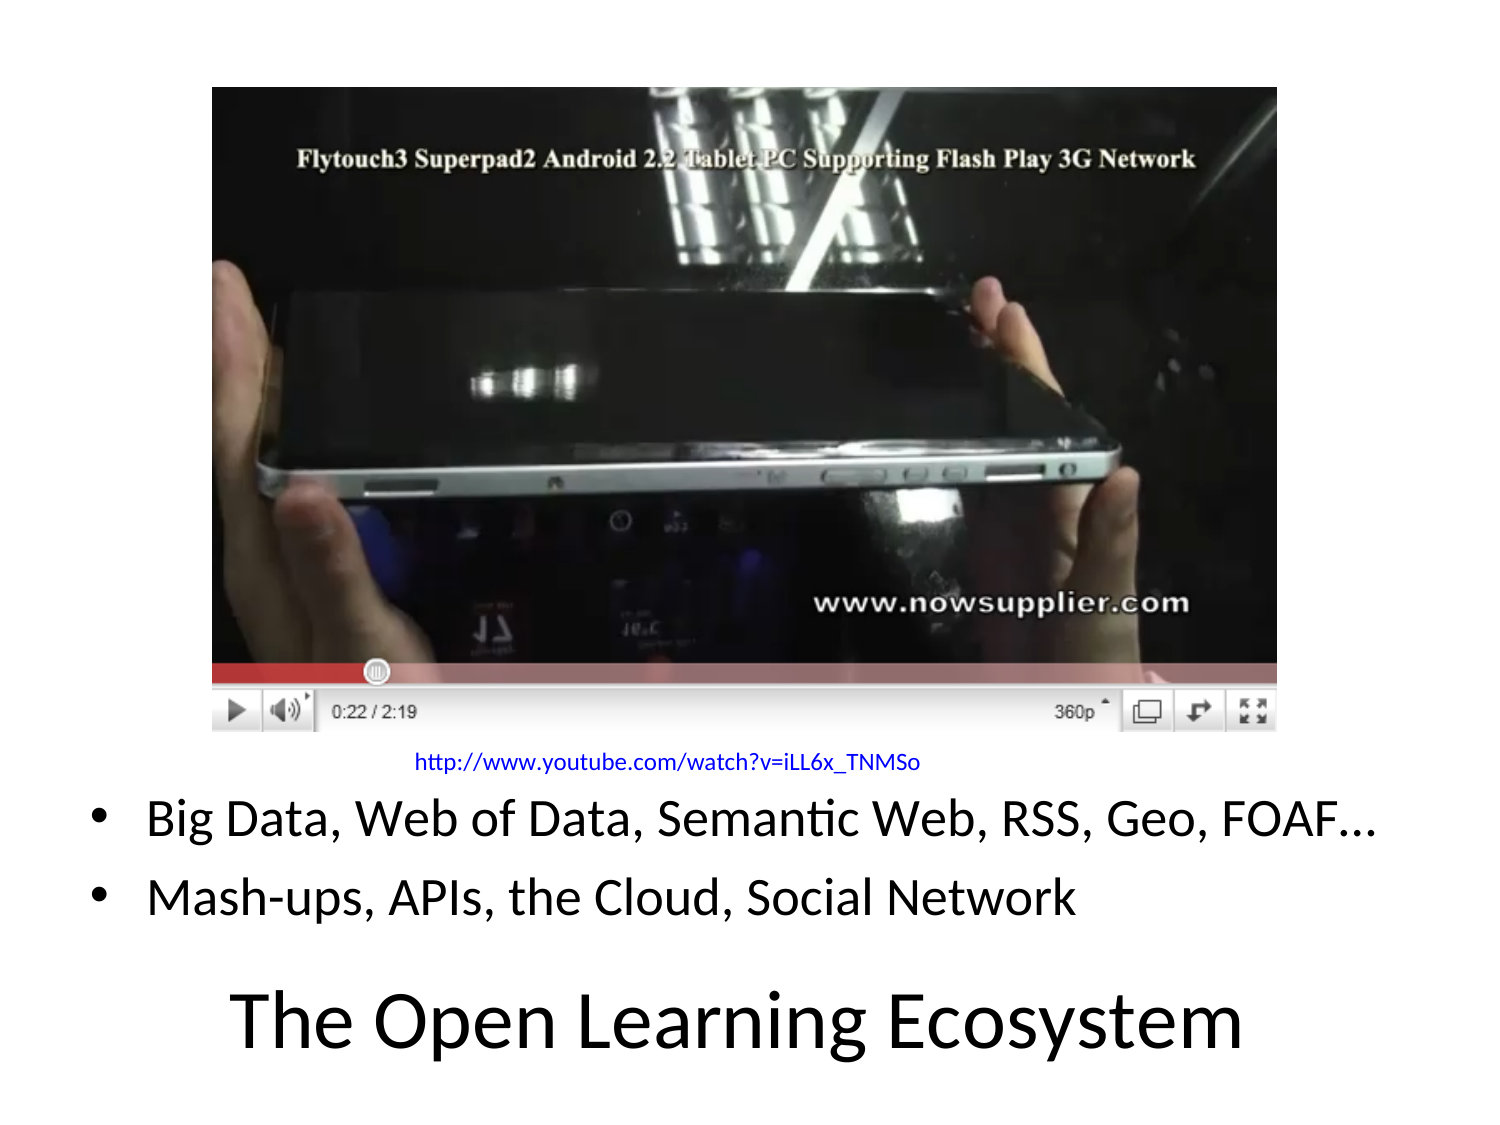

http://www.youtube.com/watch?v=iLL6x_TNMSo
Big Data, Web of Data, Semantic Web, RSS, Geo, FOAF…
Mash-ups, APIs, the Cloud, Social Network
The Open Learning Ecosystem